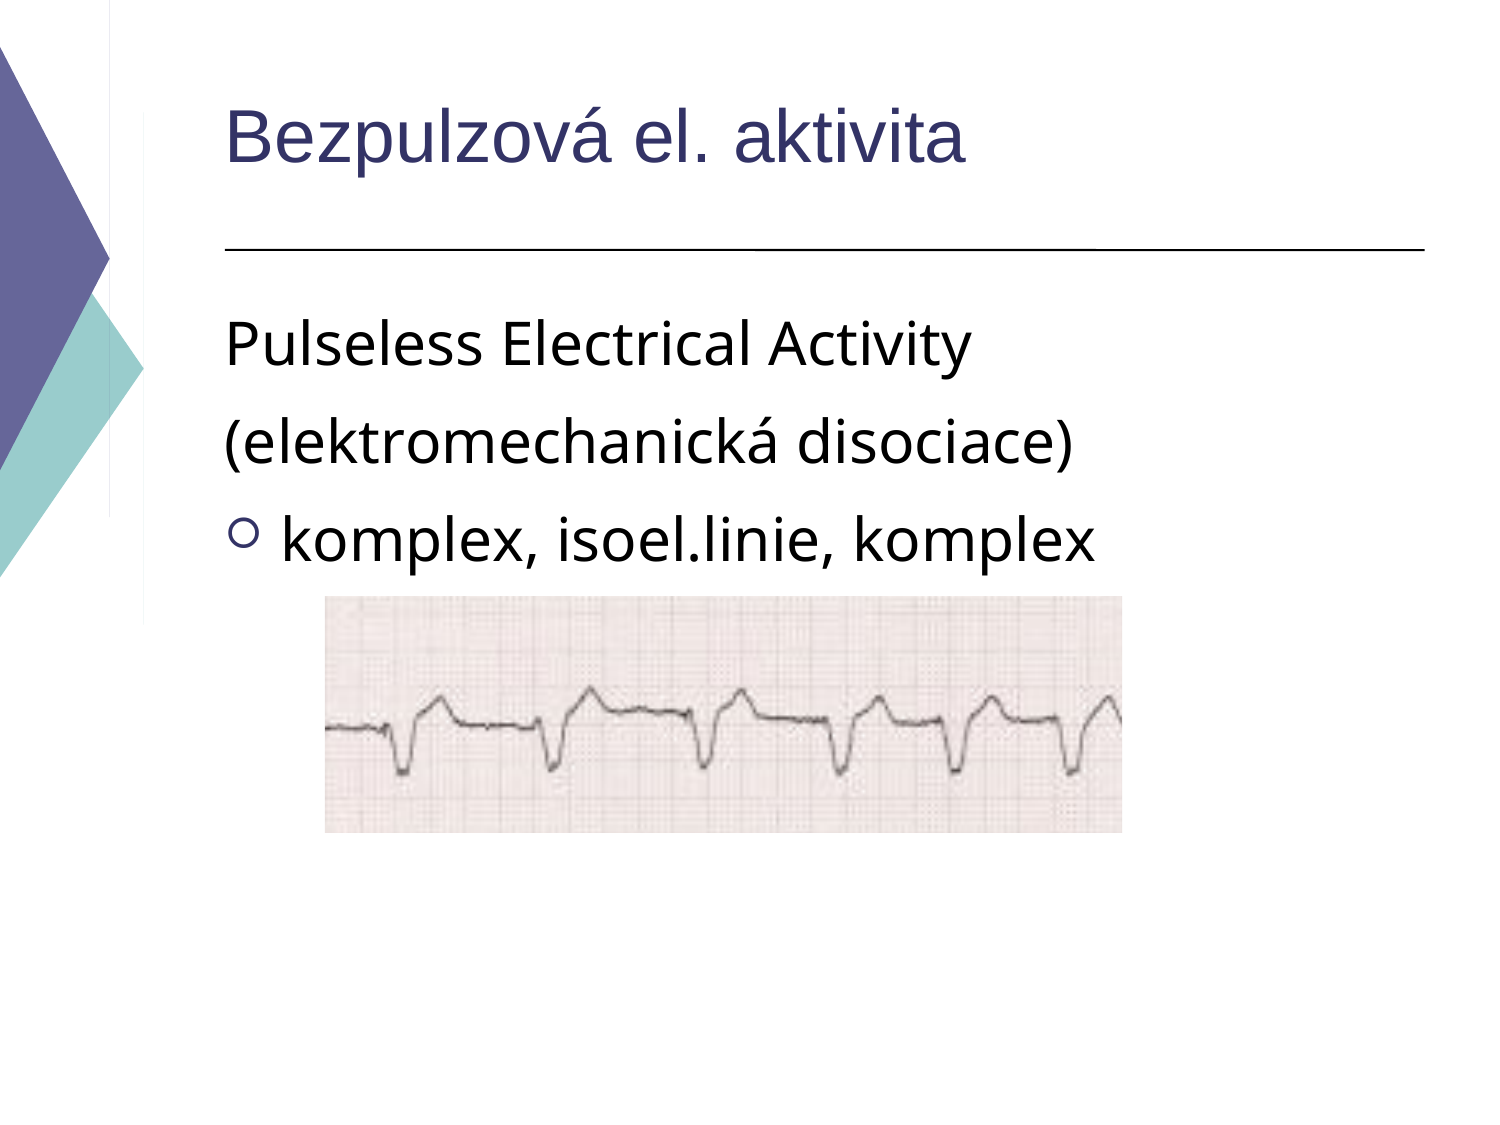

# Bezpulzová el. aktivita
Pulseless Electrical Activity
(elektromechanická disociace)
komplex, isoel.linie, komplex